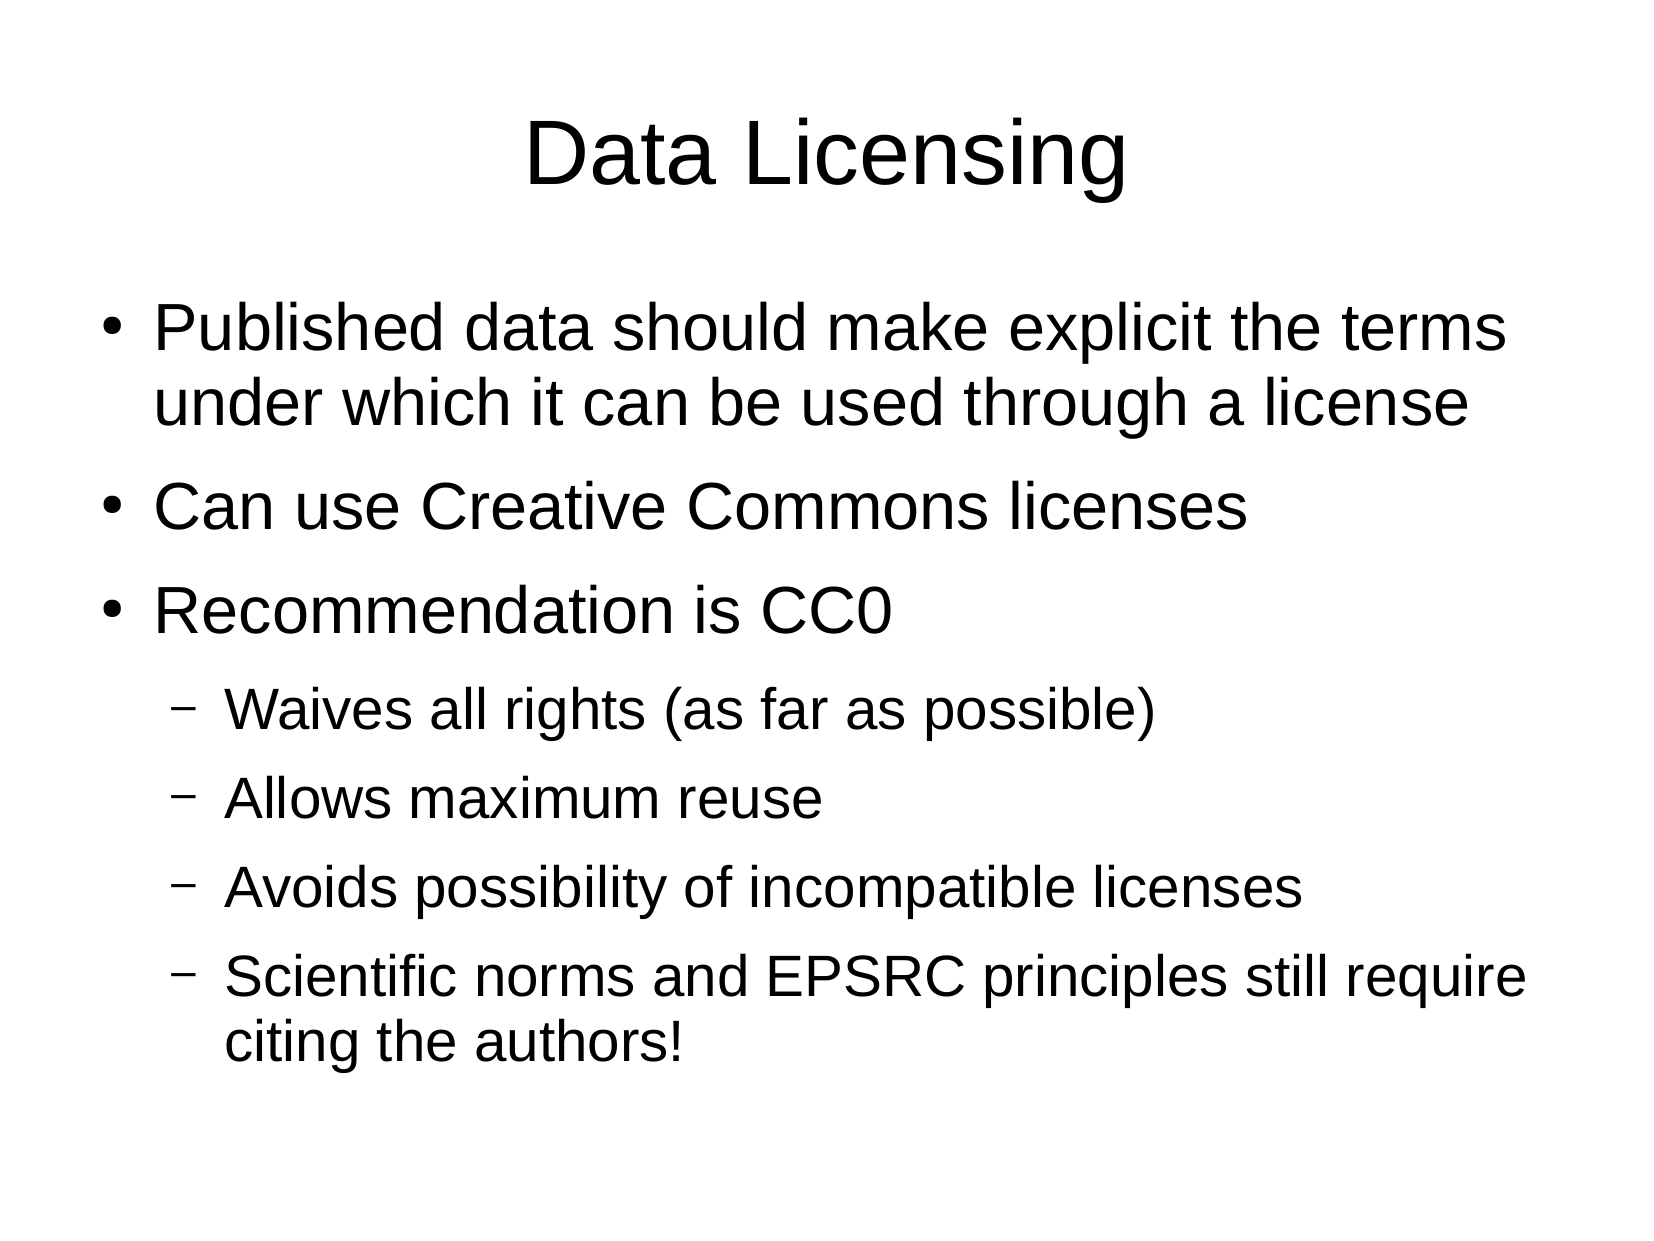

# Data Licensing
Published data should make explicit the terms under which it can be used through a license
Can use Creative Commons licenses
Recommendation is CC0
Waives all rights (as far as possible)
Allows maximum reuse
Avoids possibility of incompatible licenses
Scientific norms and EPSRC principles still require citing the authors!